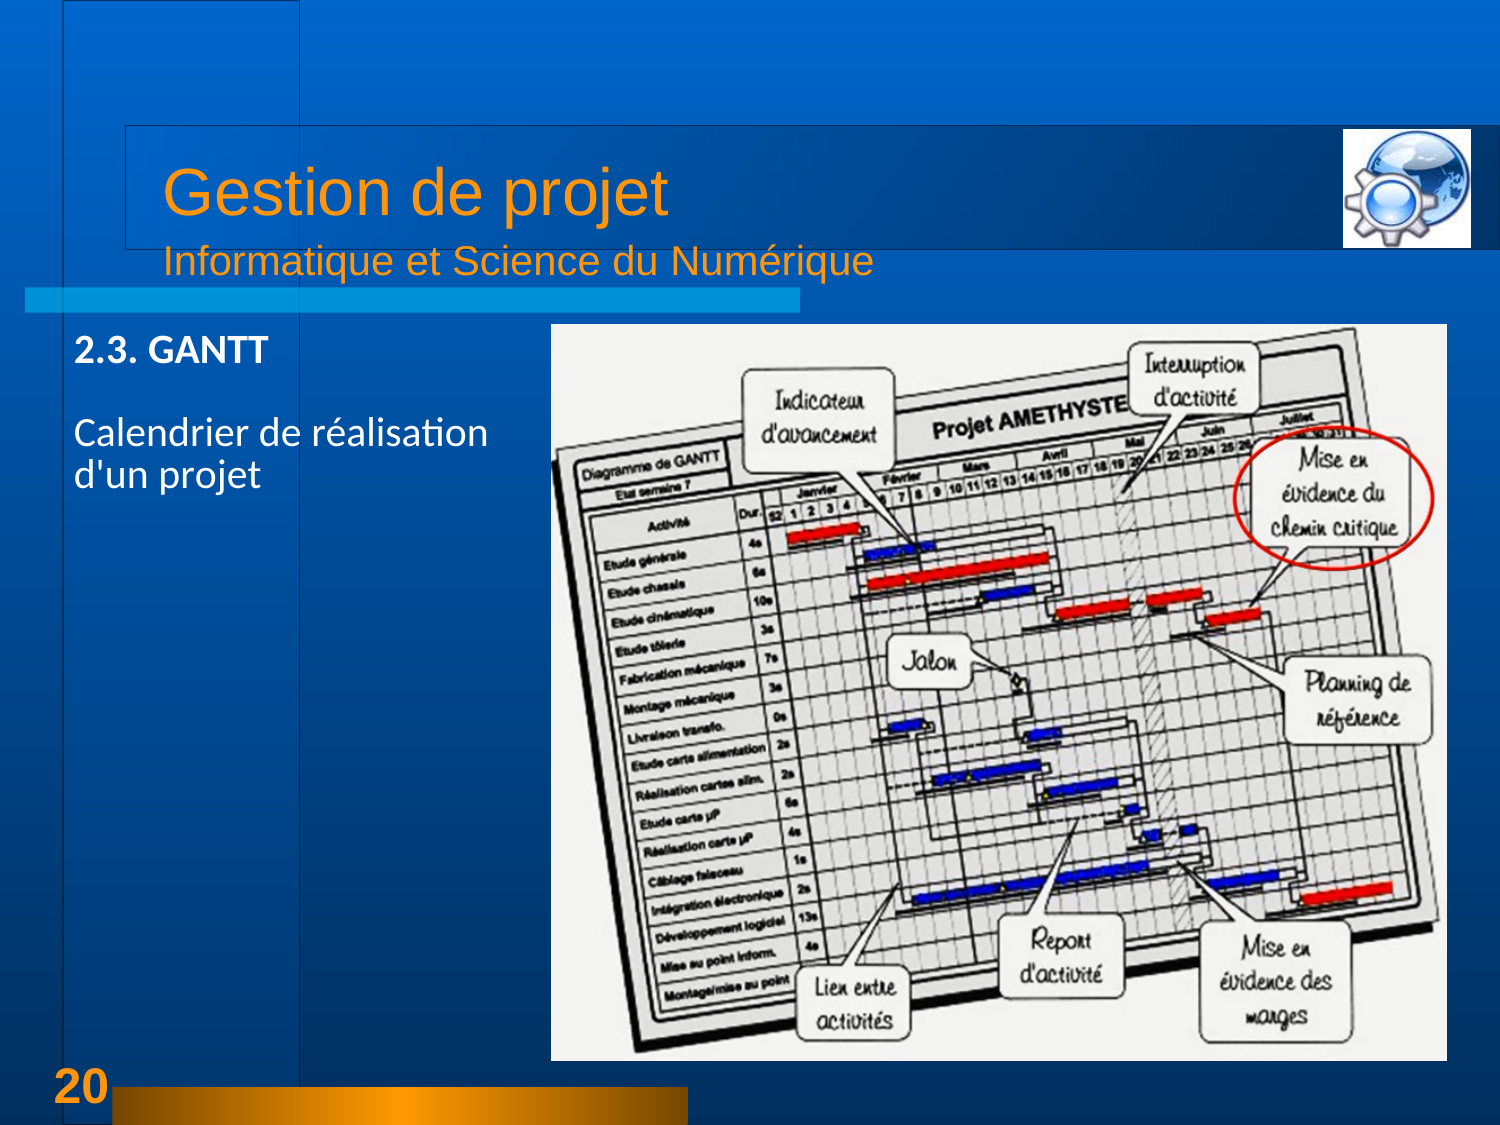

2.3. GANTT
Calendrier de réalisation
d'un projet